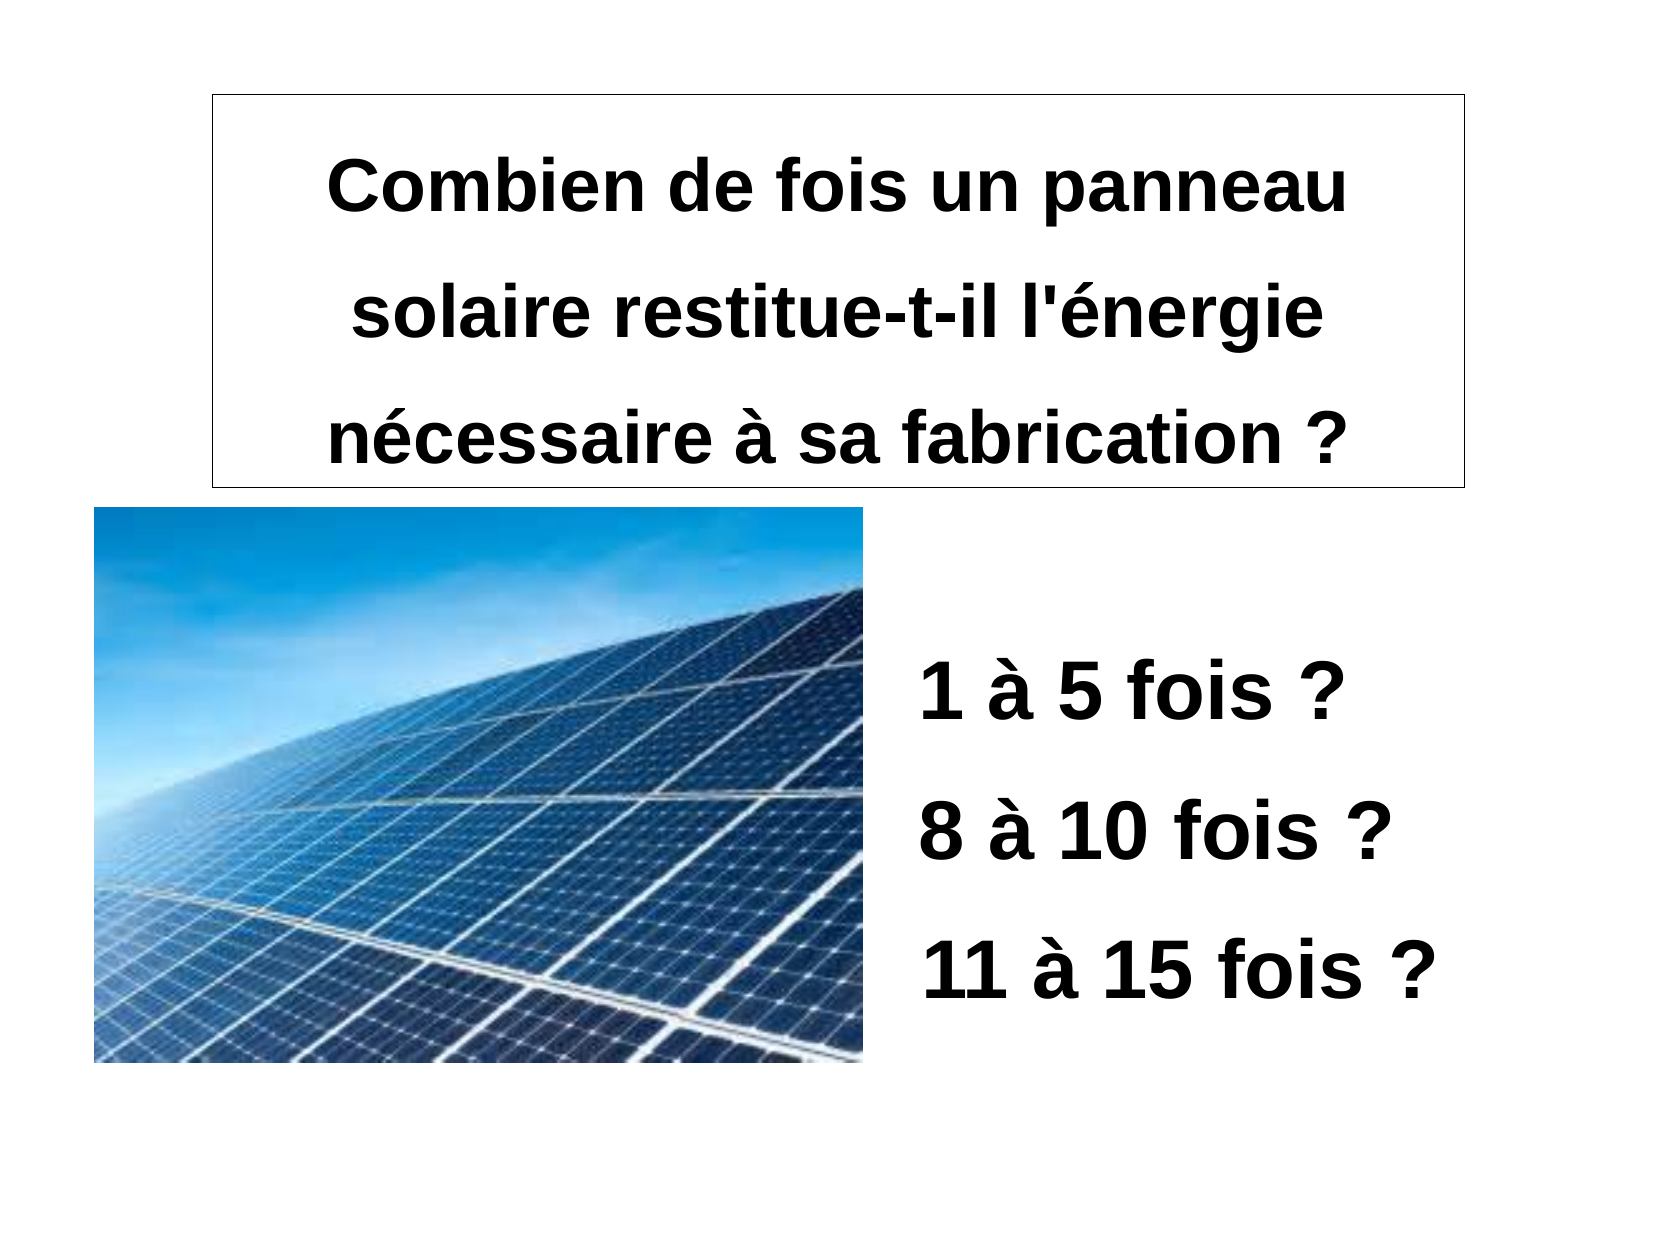

Combien de fois un panneau solaire restitue-t-il l'énergie nécessaire à sa fabrication ?
1 à 5 fois ?
 8 à 10 fois ?
 11 à 15 fois ?